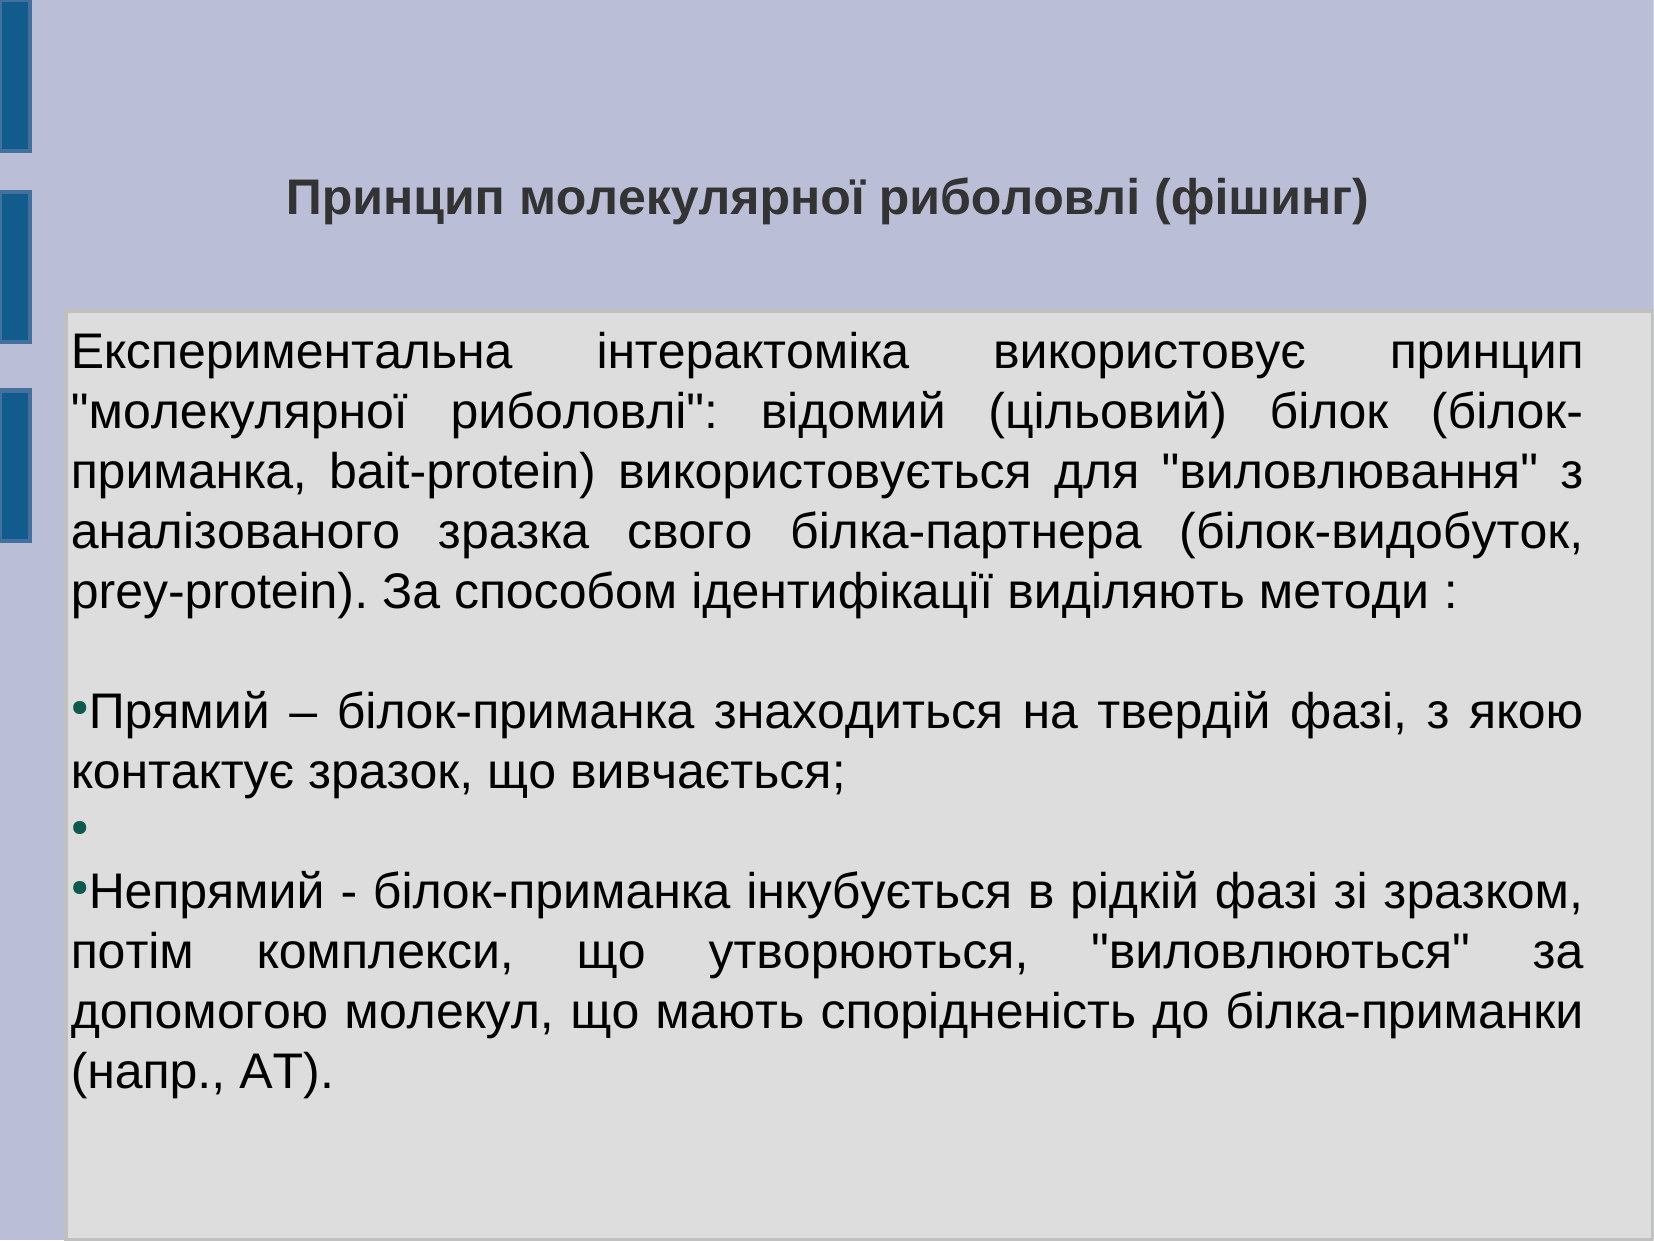

# Принцип молекулярної риболовлі (фішинг)
Експериментальна інтерактоміка використовує принцип "молекулярної риболовлі": відомий (цільовий) білок (білок-приманка, bait-protein) використовується для "виловлювання" з аналізованого зразка свого білка-партнера (білок-видобуток, prey-protein). За способом ідентифікації виділяють методи :
Прямий – білок-приманка знаходиться на твердій фазі, з якою контактує зразок, що вивчається;
Непрямий - білок-приманка інкубується в рідкій фазі зі зразком, потім комплекси, що утворюються, "виловлюються" за допомогою молекул, що мають спорідненість до білка-приманки (напр., АТ).